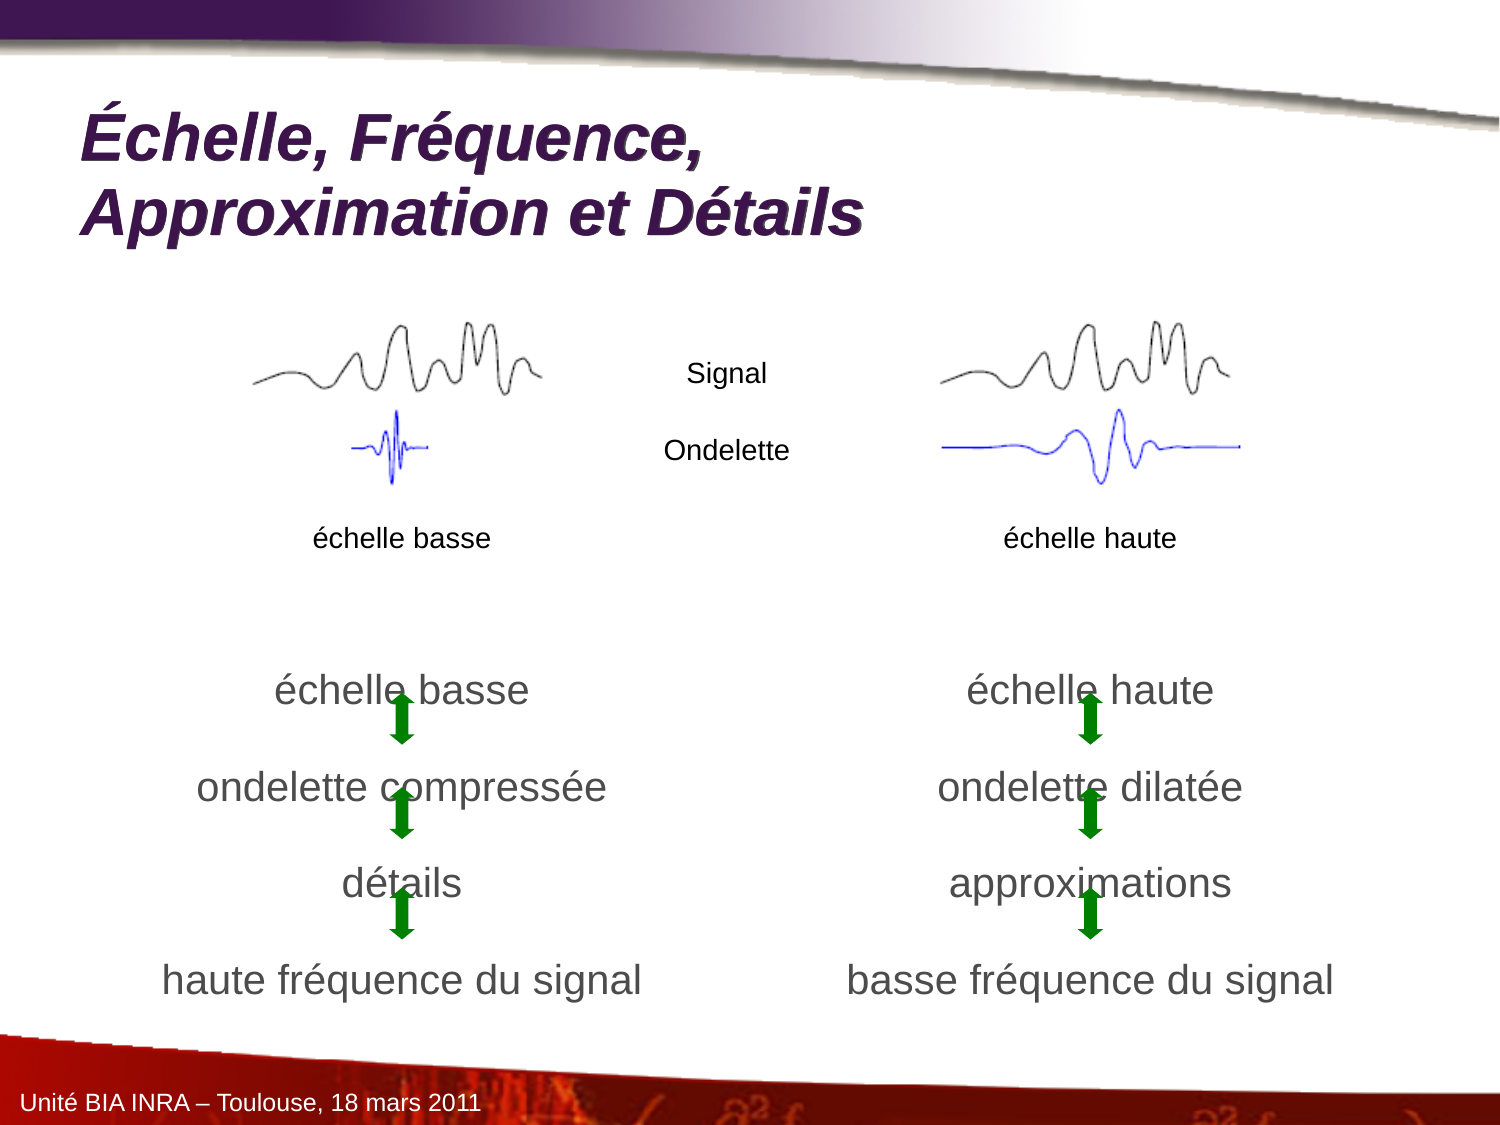

Échelle, Fréquence,
Approximation et Détails
Signal
Ondelette
échelle basse
échelle haute
échelle basse
ondelette compressée
détails
haute fréquence du signal
# échelle haute
ondelette dilatée
approximations
basse fréquence du signal